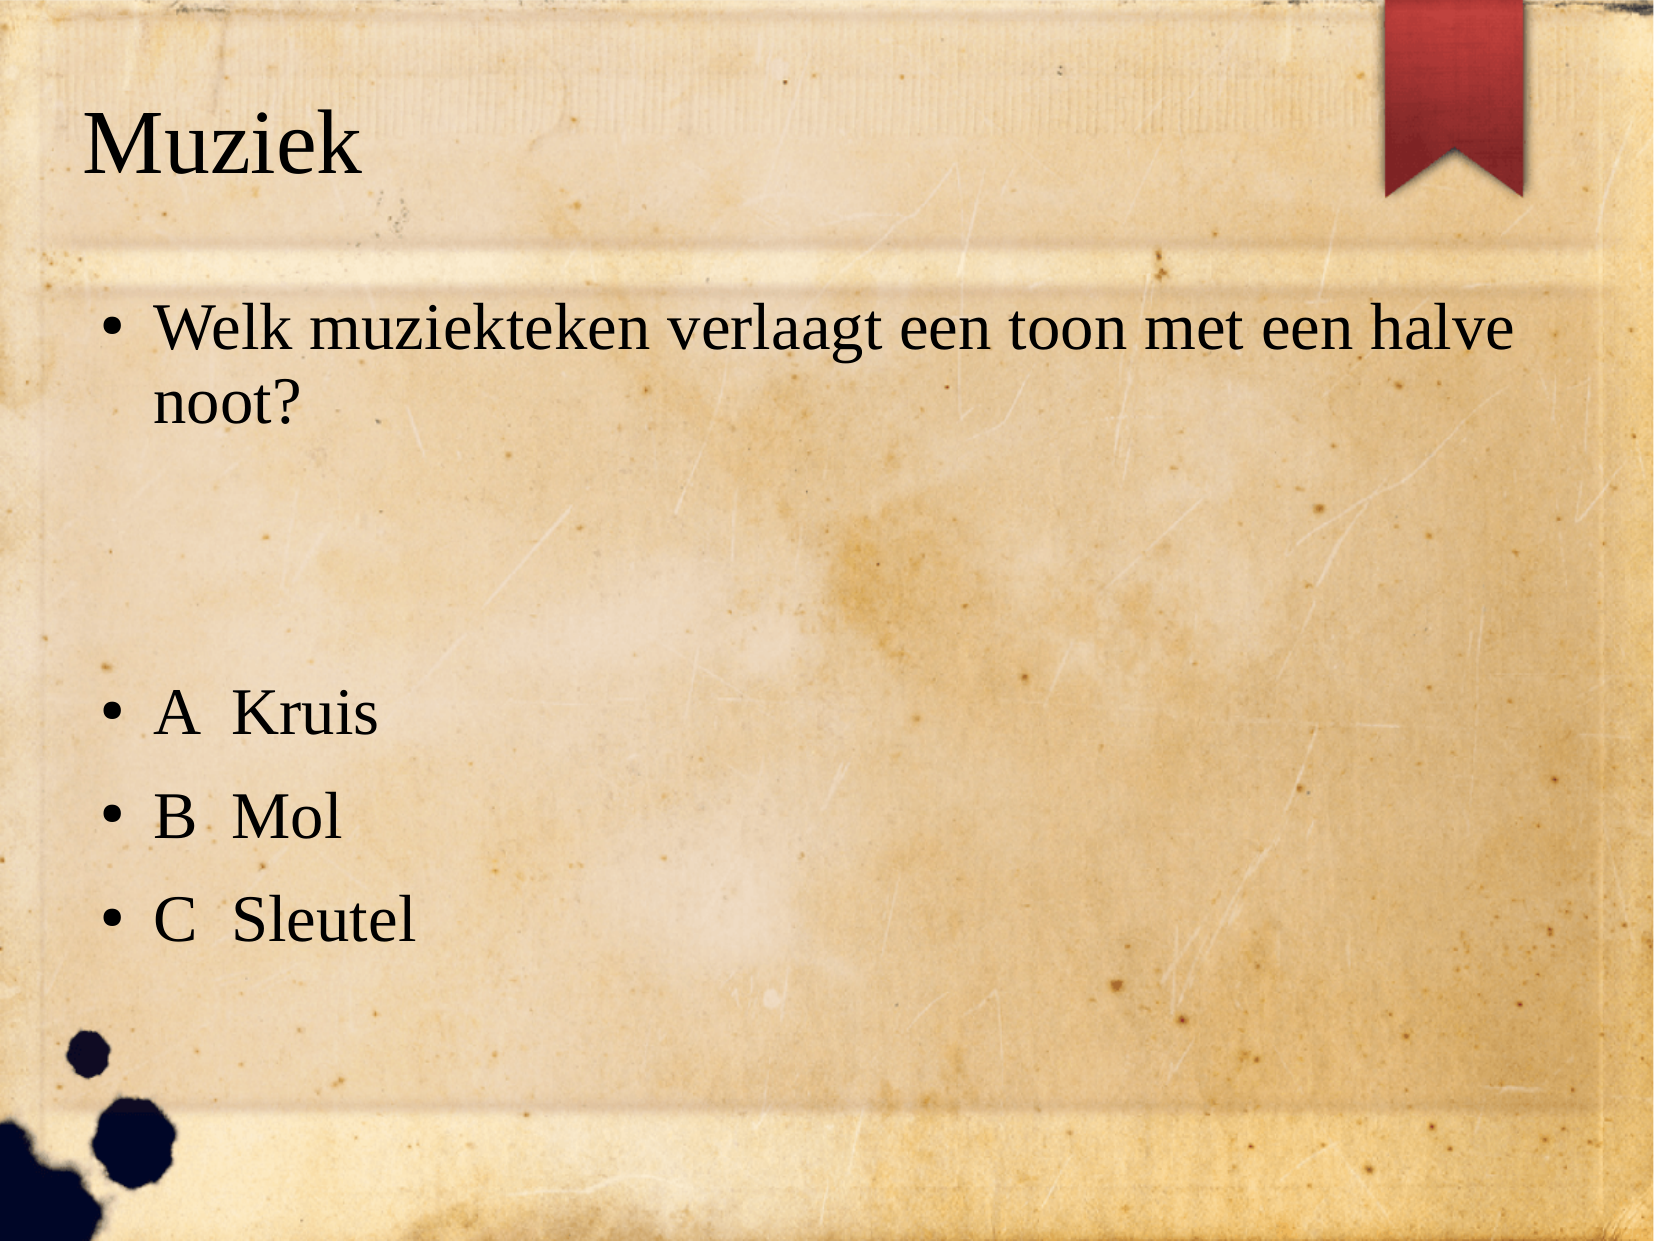

# Muziek
Welk muziekteken verlaagt een toon met een halve noot?
A Kruis
B Mol
C Sleutel